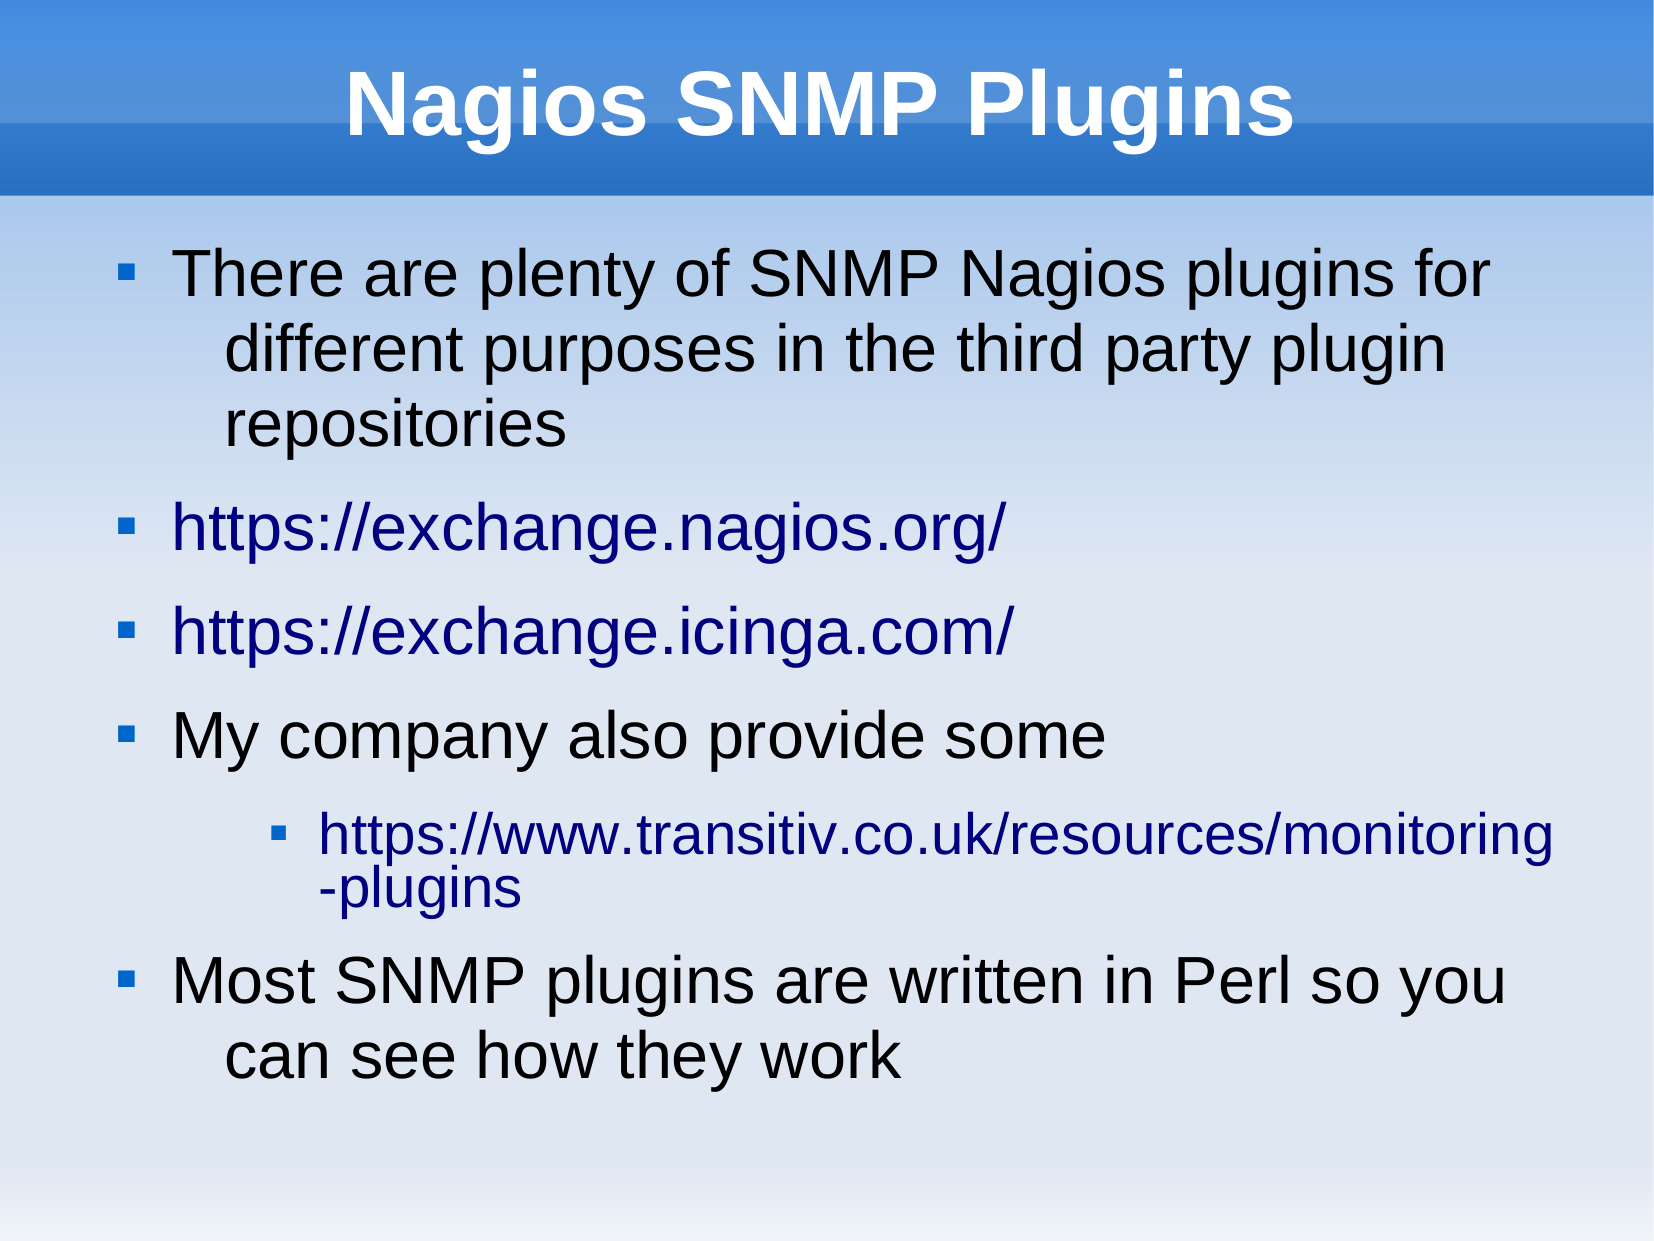

# Nagios SNMP Plugins
There are plenty of SNMP Nagios plugins for different purposes in the third party plugin repositories
https://exchange.nagios.org/
https://exchange.icinga.com/
My company also provide some
https://www.transitiv.co.uk/resources/monitoring-plugins
Most SNMP plugins are written in Perl so you can see how they work